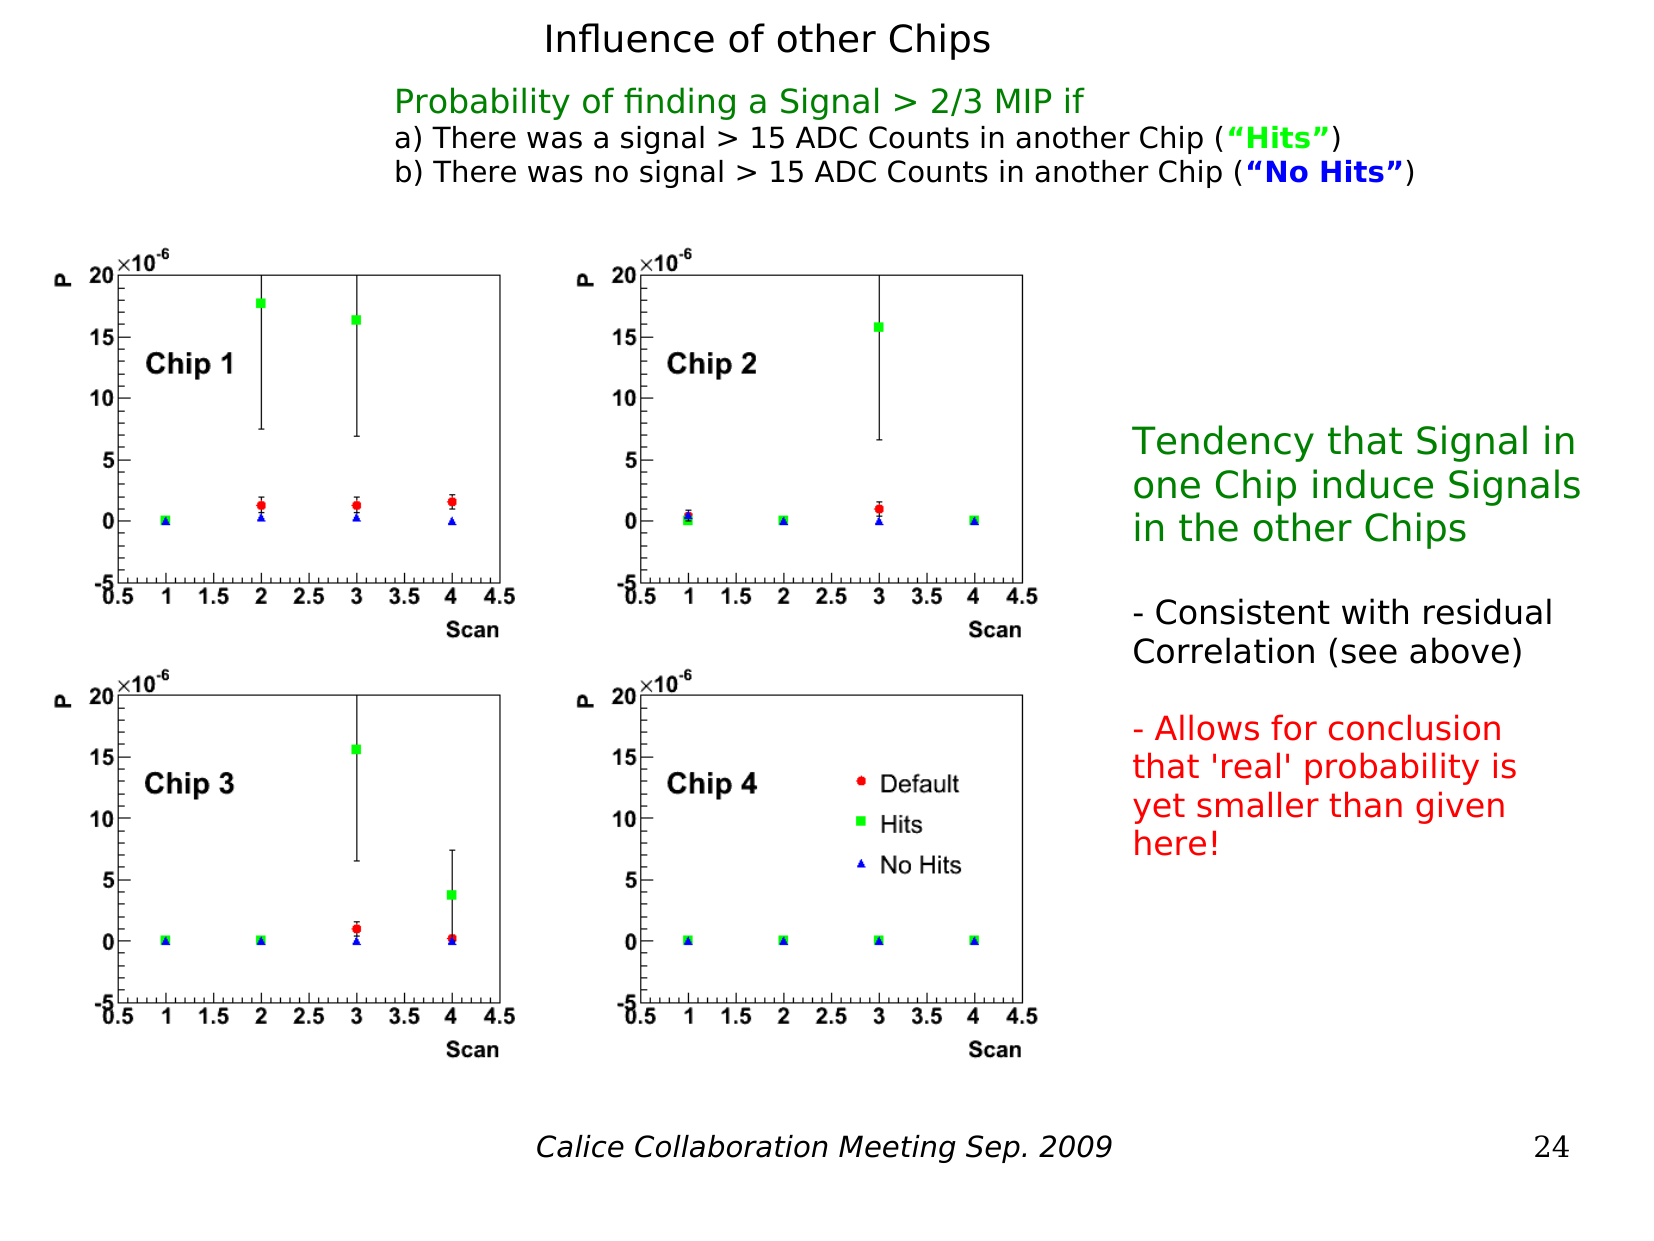

Influence of other Chips
Probability of finding a Signal > 2/3 MIP if
a) There was a signal > 15 ADC Counts in another Chip (“Hits”)
b) There was no signal > 15 ADC Counts in another Chip (“No Hits”)
Tendency that Signal in
one Chip induce Signals
in the other Chips
- Consistent with residual
Correlation (see above)
- Allows for conclusion
that 'real' probability is
yet smaller than given
here!
24